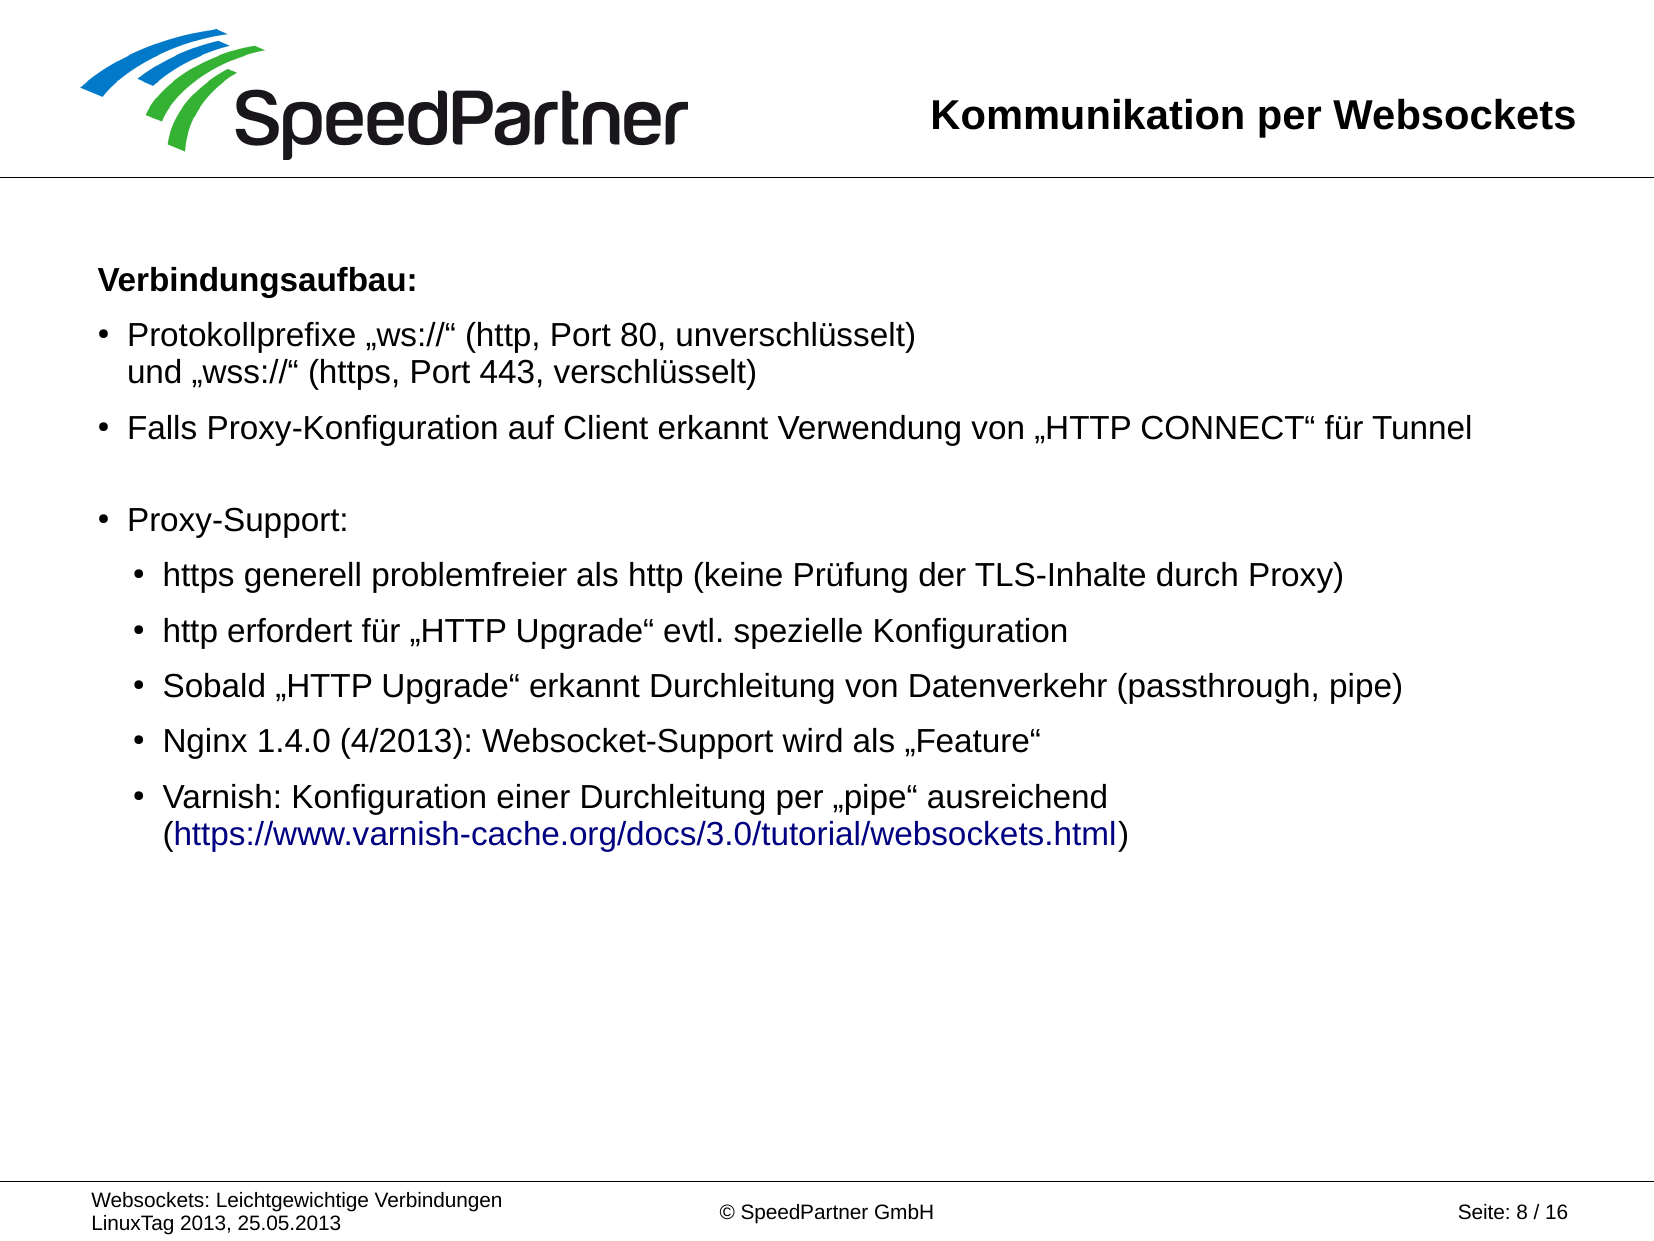

# Kommunikation per Websockets
Verbindungsaufbau:
Protokollprefixe „ws://“ (http, Port 80, unverschlüsselt)
und „wss://“ (https, Port 443, verschlüsselt)
Falls Proxy-Konfiguration auf Client erkannt Verwendung von „HTTP CONNECT“ für Tunnel
Proxy-Support:
https generell problemfreier als http (keine Prüfung der TLS-Inhalte durch Proxy)
http erfordert für „HTTP Upgrade“ evtl. spezielle Konfiguration
Sobald „HTTP Upgrade“ erkannt Durchleitung von Datenverkehr (passthrough, pipe)
Nginx 1.4.0 (4/2013): Websocket-Support wird als „Feature“
Varnish: Konfiguration einer Durchleitung per „pipe“ ausreichend
(https://www.varnish-cache.org/docs/3.0/tutorial/websockets.html)